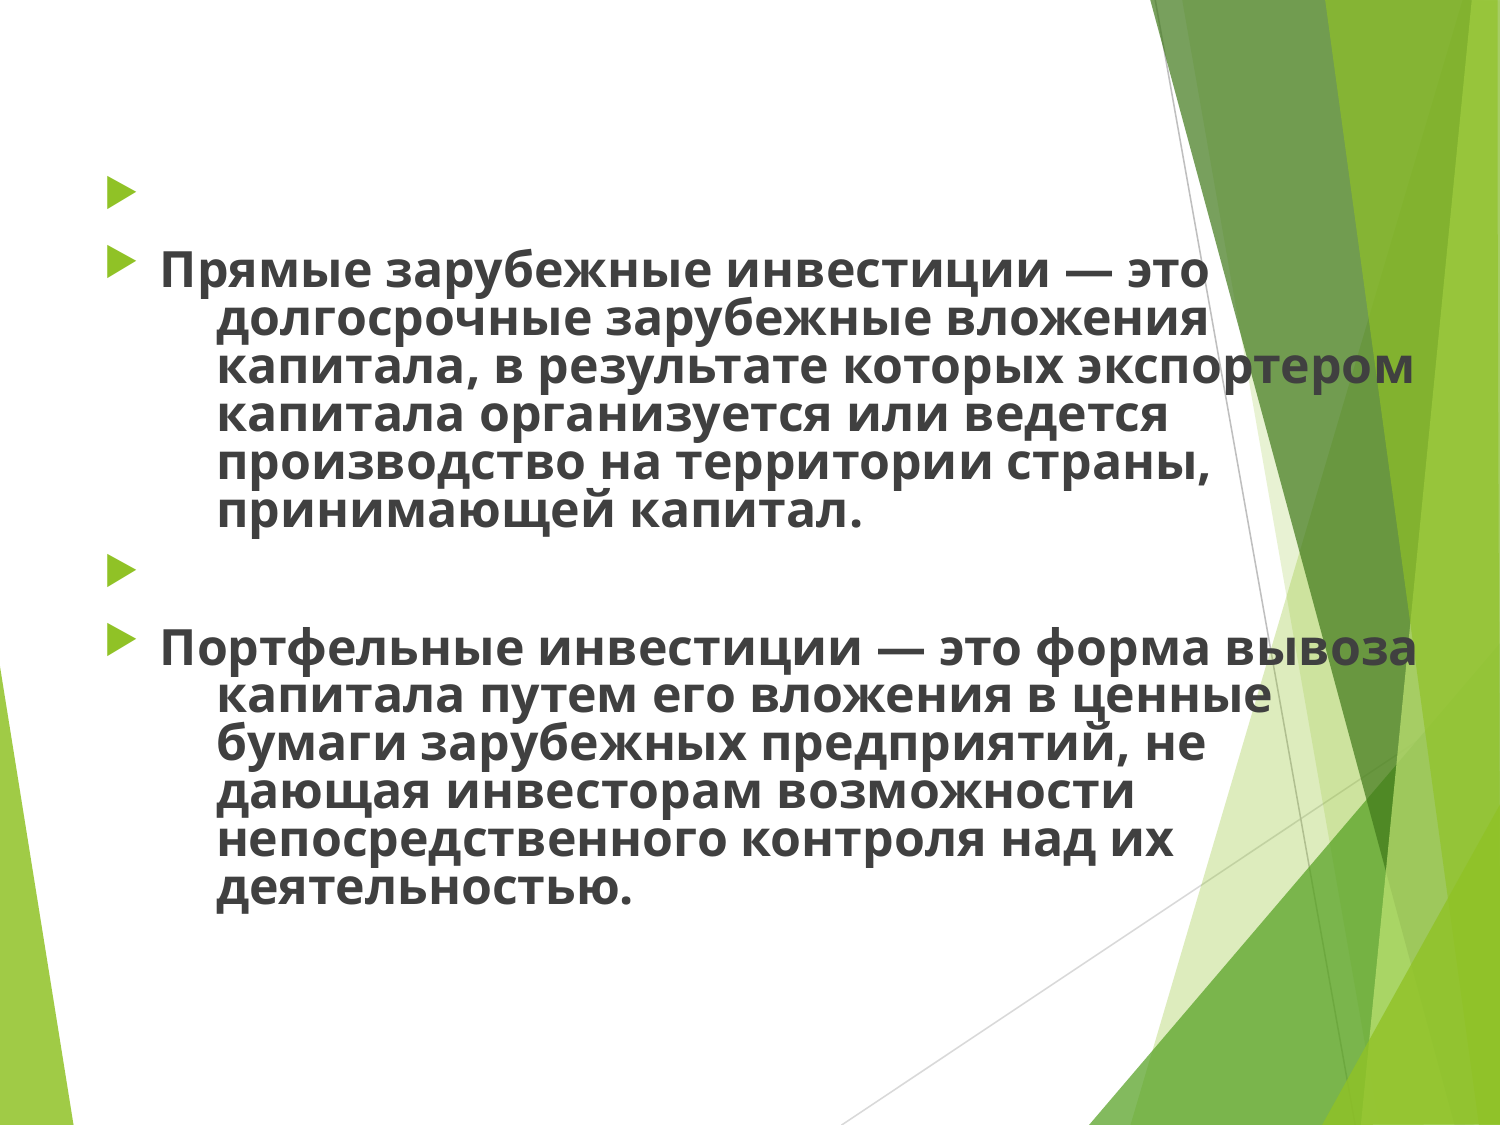

# Прямые зарубежные инвестиции — это долгосрочные зарубежные вложения капитала, в результате которых экспортером капитала организуется или ведется производство на территории страны, принимающей капитал.
Портфельные инвестиции — это форма вывоза капитала путем его вложения в ценные бумаги зарубежных предприятий, не дающая инвесторам возможности непосредственного контроля над их деятельностью.